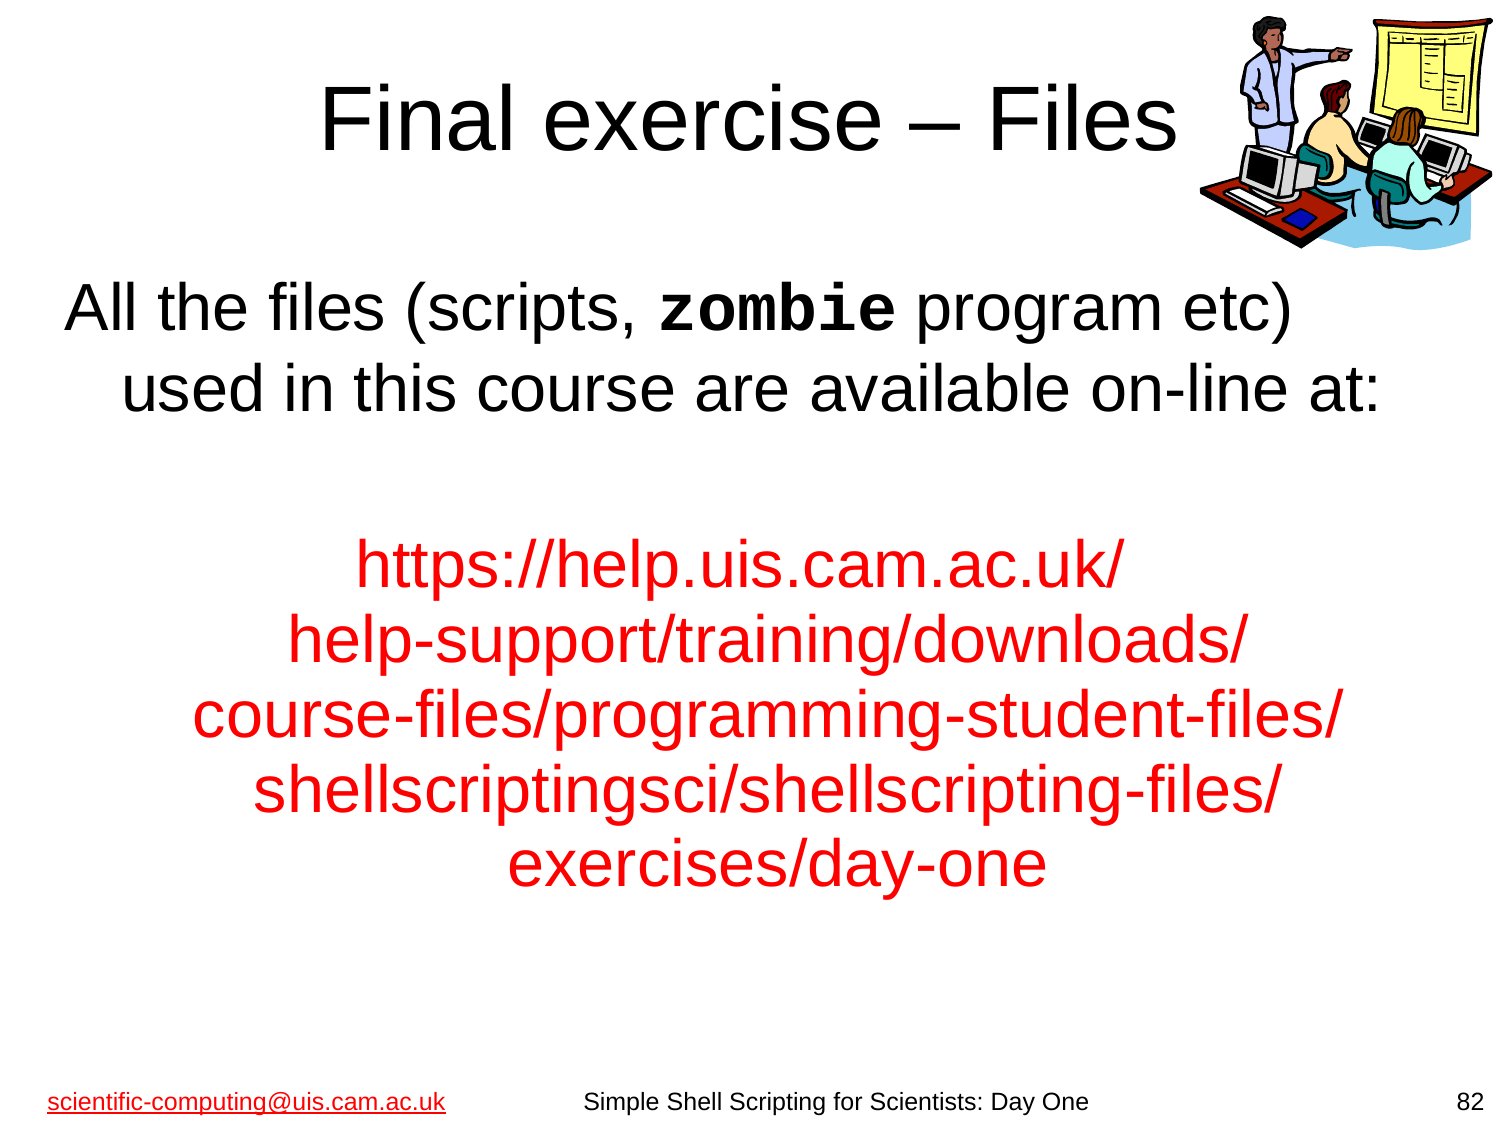

# Final exercise – Files
All the files (scripts, zombie program etc) used in this course are available on-line at:
https://help.uis.cam.ac.uk/
help-support/training/downloads/
course-files/programming-student-files/
shellscriptingsci/shellscripting-files/
exercises/day-one
escience-support@ucs.cam.ac.uk	Simple Shell Scripting for Scientists: Day One
82